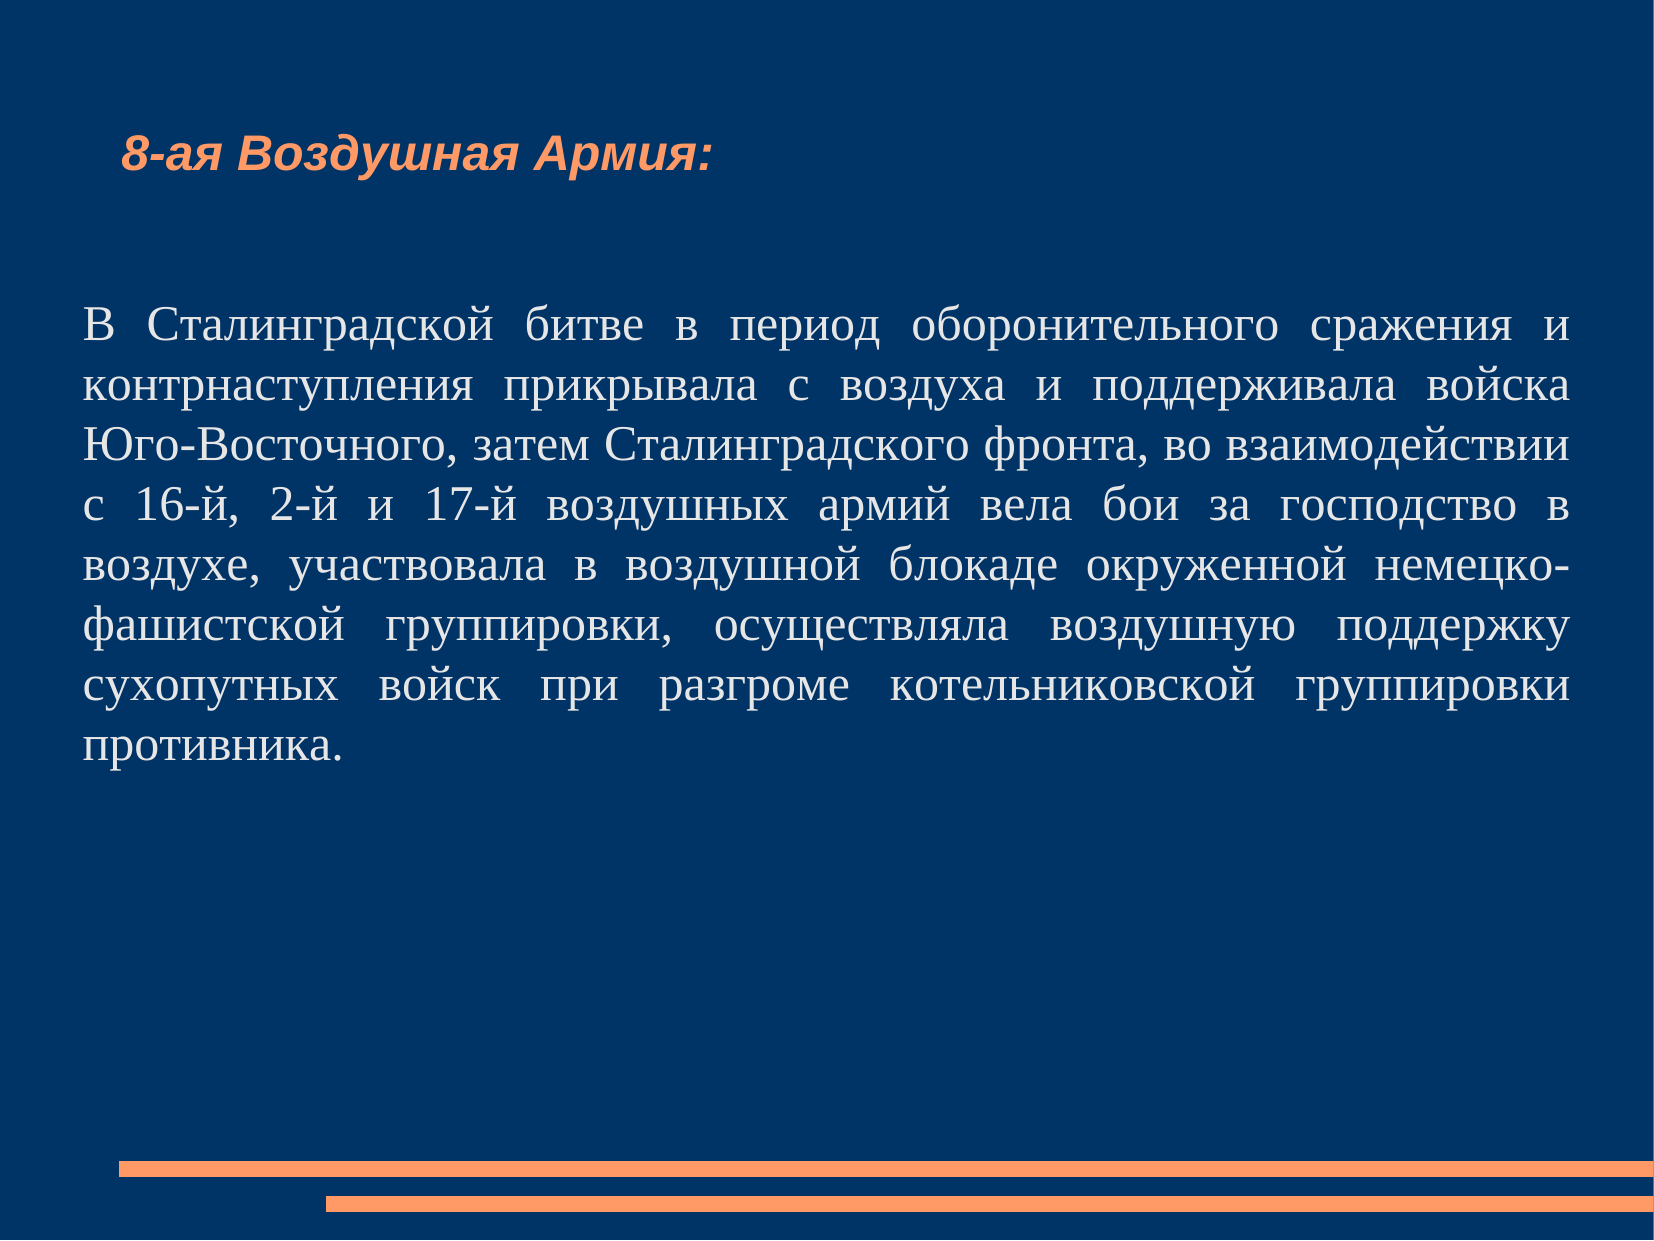

# 8-ая Воздушная Армия:
В Сталинградской битве в период оборонительного сражения и контрнаступления прикрывала с воздуха и поддерживала войска Юго-Восточного, затем Сталинградского фронта, во взаимодействии с 16-й, 2-й и 17-й воздушных армий вела бои за господство в воздухе, участвовала в воздушной блокаде окруженной немецко-фашистской группировки, осуществляла воздушную поддержку сухопутных войск при разгроме котельниковской группировки противника.